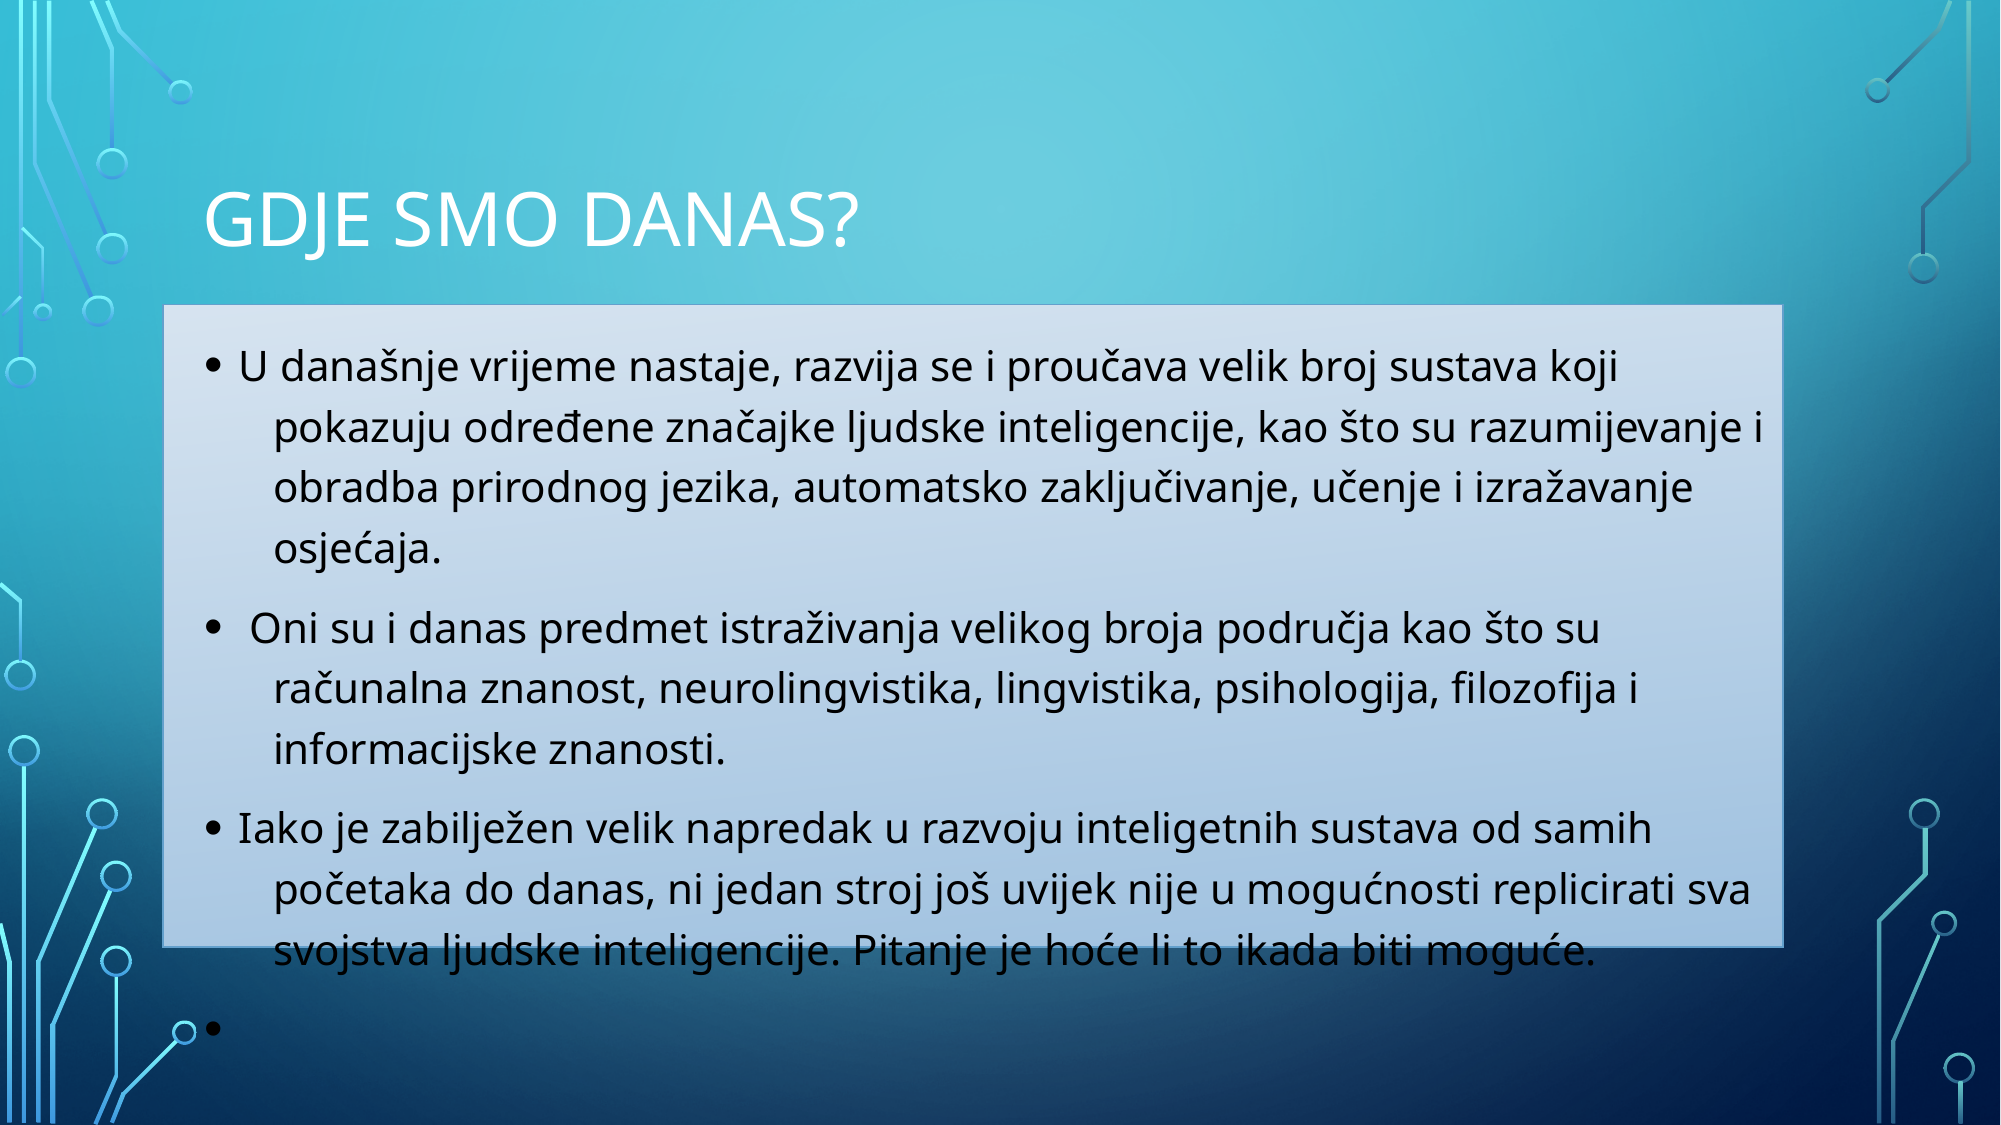

# GDJE SMO DANAS?
U današnje vrijeme nastaje, razvija se i proučava velik broj sustava koji pokazuju određene značajke ljudske inteligencije, kao što su razumijevanje i obradba prirodnog jezika, automatsko zaključivanje, učenje i izražavanje osjećaja.
 Oni su i danas predmet istraživanja velikog broja područja kao što su računalna znanost, neurolingvistika, lingvistika, psihologija, filozofija i informacijske znanosti.
Iako je zabilježen velik napredak u razvoju inteligetnih sustava od samih početaka do danas, ni jedan stroj još uvijek nije u mogućnosti replicirati sva svojstva ljudske inteligencije. Pitanje je hoće li to ikada biti moguće.